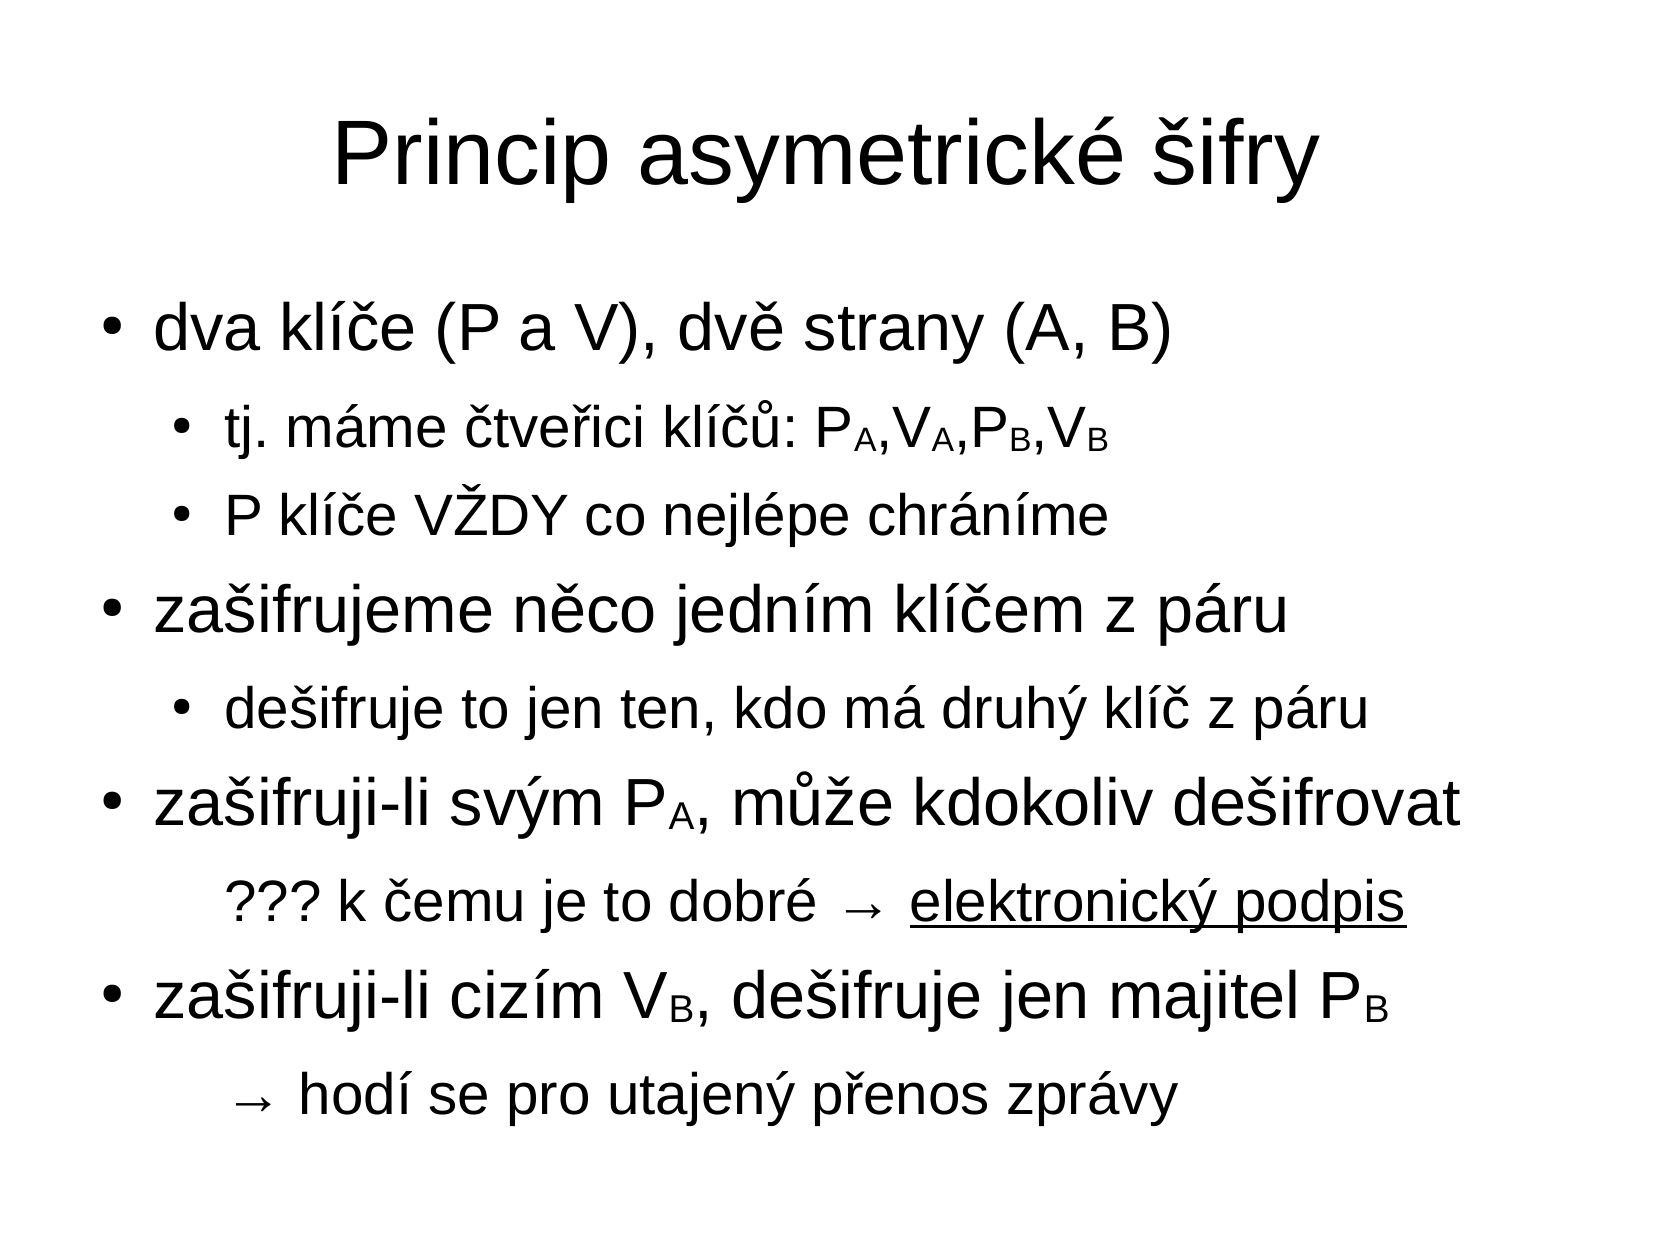

# Princip asymetrické šifry
dva klíče (P a V), dvě strany (A, B)
tj. máme čtveřici klíčů: PA,VA,PB,VB
P klíče VŽDY co nejlépe chráníme
zašifrujeme něco jedním klíčem z páru
dešifruje to jen ten, kdo má druhý klíč z páru
zašifruji-li svým PA, může kdokoliv dešifrovat
??? k čemu je to dobré → elektronický podpis
zašifruji-li cizím VB, dešifruje jen majitel PB
→ hodí se pro utajený přenos zprávy